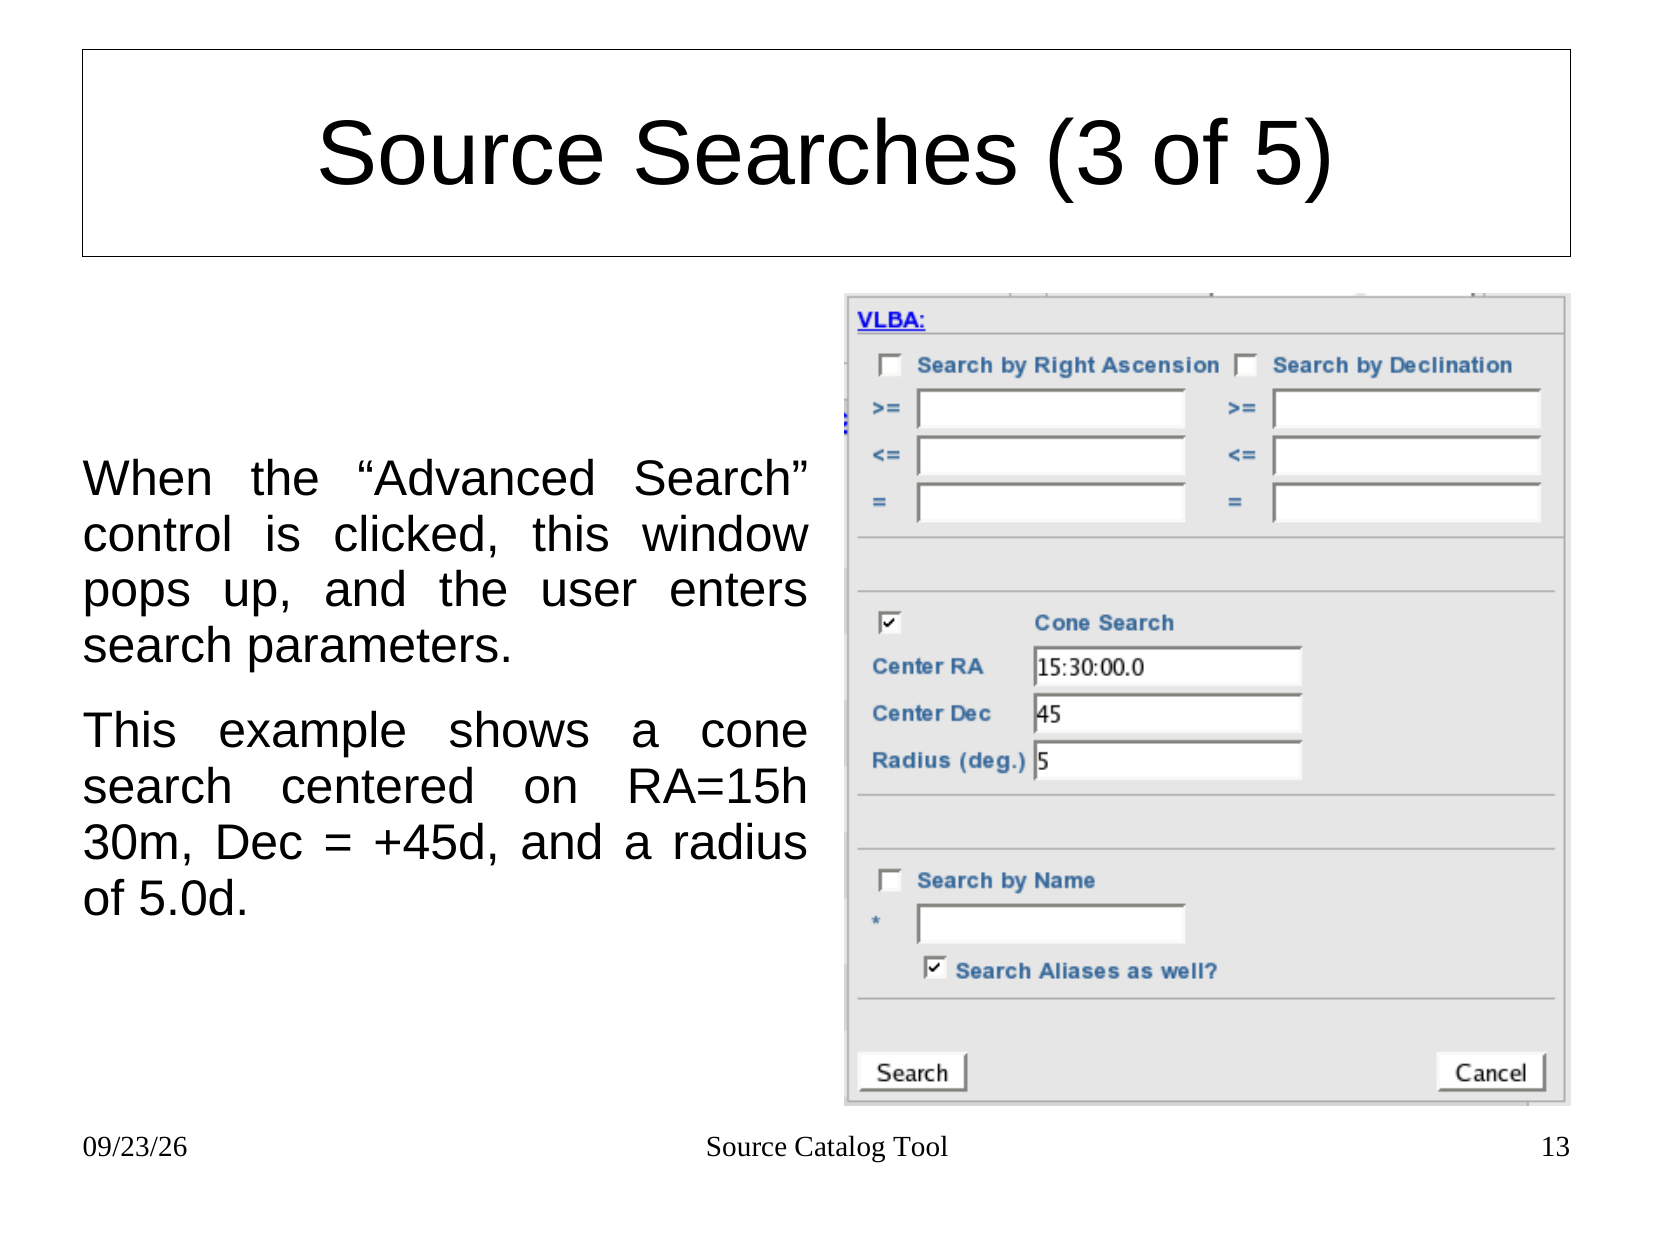

# Source Searches (3 of 5)
When the “Advanced Search” control is clicked, this window pops up, and the user enters search parameters.
This example shows a cone search centered on RA=15h 30m, Dec = +45d, and a radius of 5.0d.
Source Catalog Tool
13